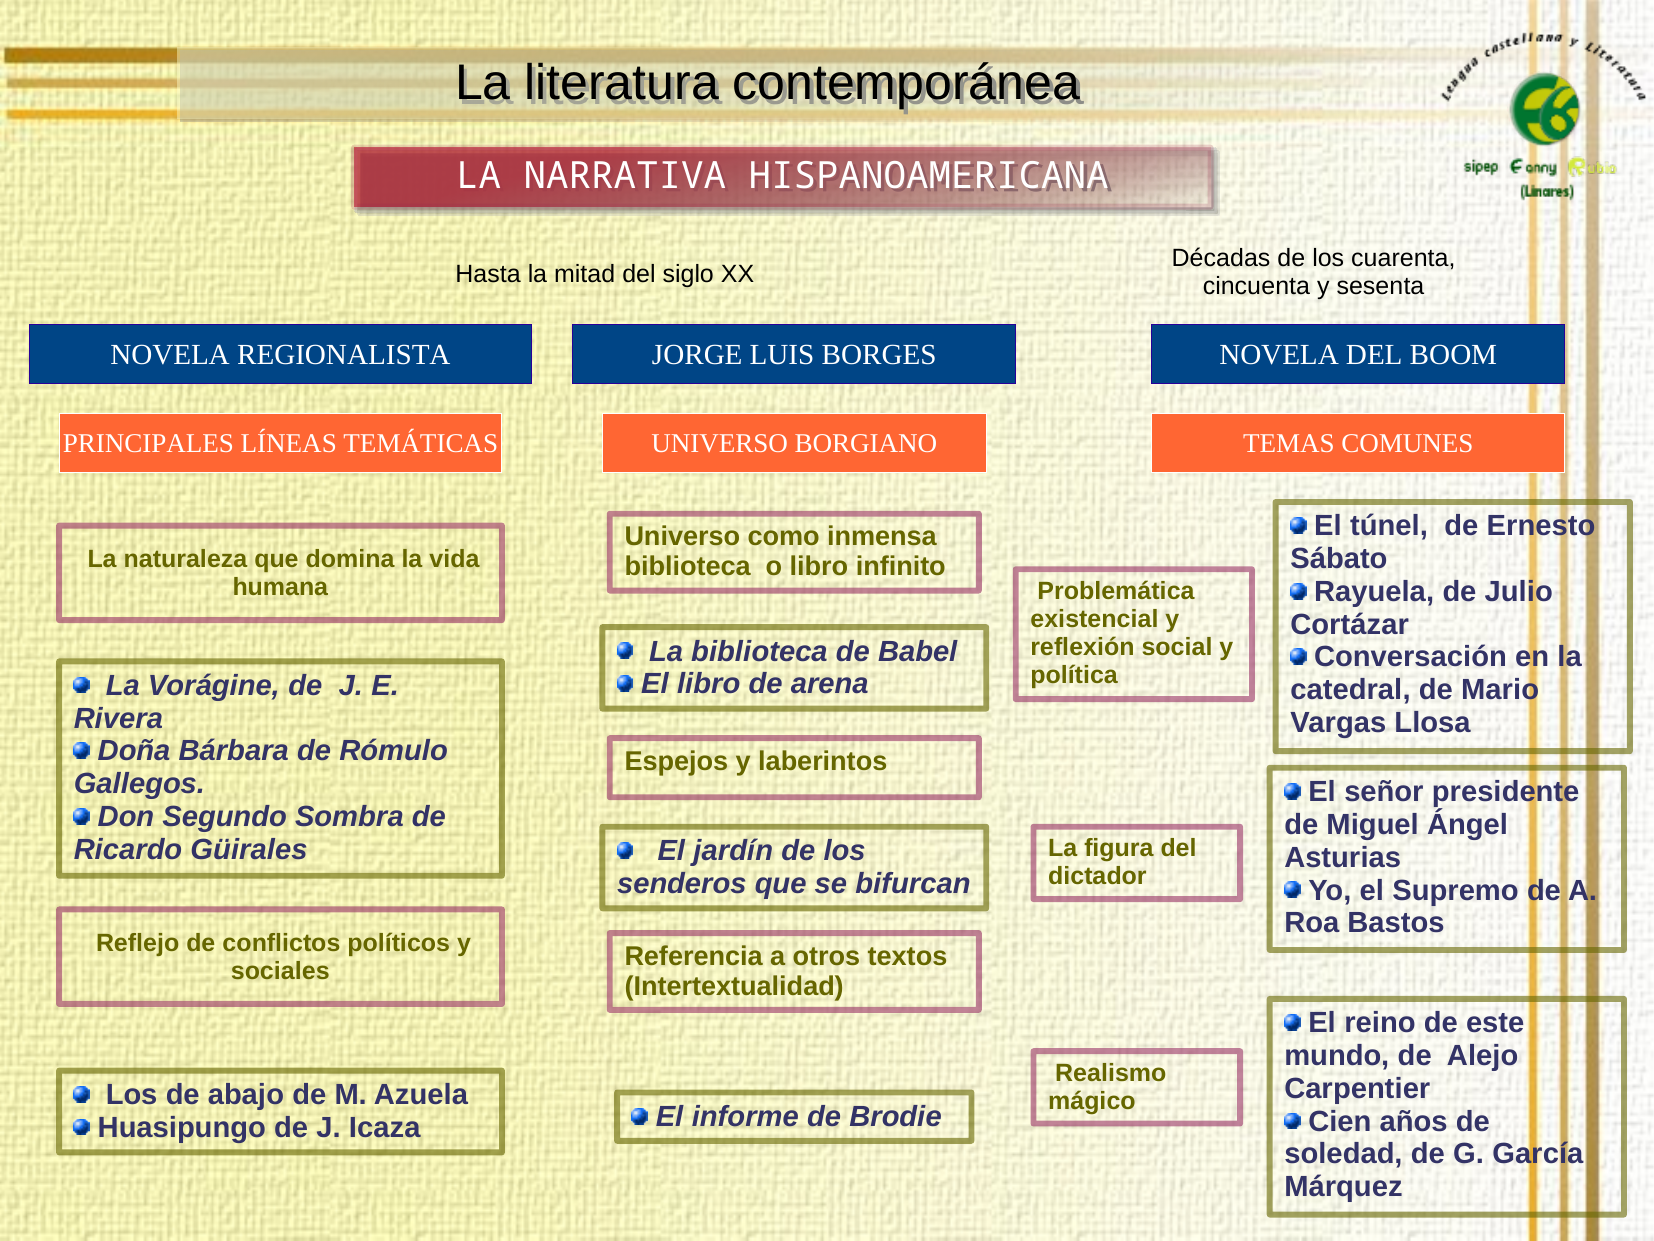

La literatura contemporánea
LA NARRATIVA HISPANOAMERICANA
Décadas de los cuarenta, cincuenta y sesenta
Hasta la mitad del siglo XX
NOVELA REGIONALISTA
JORGE LUIS BORGES
NOVELA DEL BOOM
PRINCIPALES LÍNEAS TEMÁTICAS
UNIVERSO BORGIANO
TEMAS COMUNES
 El túnel, de Ernesto Sábato
 Rayuela, de Julio Cortázar
 Conversación en la catedral, de Mario Vargas Llosa
Universo como inmensa biblioteca o libro infinito
 La naturaleza que domina la vida humana
 Problemática existencial y reflexión social y política
 La biblioteca de Babel
 El libro de arena
 La Vorágine, de J. E. Rivera
 Doña Bárbara de Rómulo Gallegos.
 Don Segundo Sombra de Ricardo Güirales
Espejos y laberintos
 El señor presidente de Miguel Ángel Asturias
 Yo, el Supremo de A. Roa Bastos
 El jardín de los senderos que se bifurcan
La figura del dictador
 Reflejo de conflictos políticos y sociales
Referencia a otros textos
(Intertextualidad)
 El reino de este mundo, de Alejo Carpentier
 Cien años de soledad, de G. García Márquez
 Realismo mágico
 Los de abajo de M. Azuela
 Huasipungo de J. Icaza
 El informe de Brodie